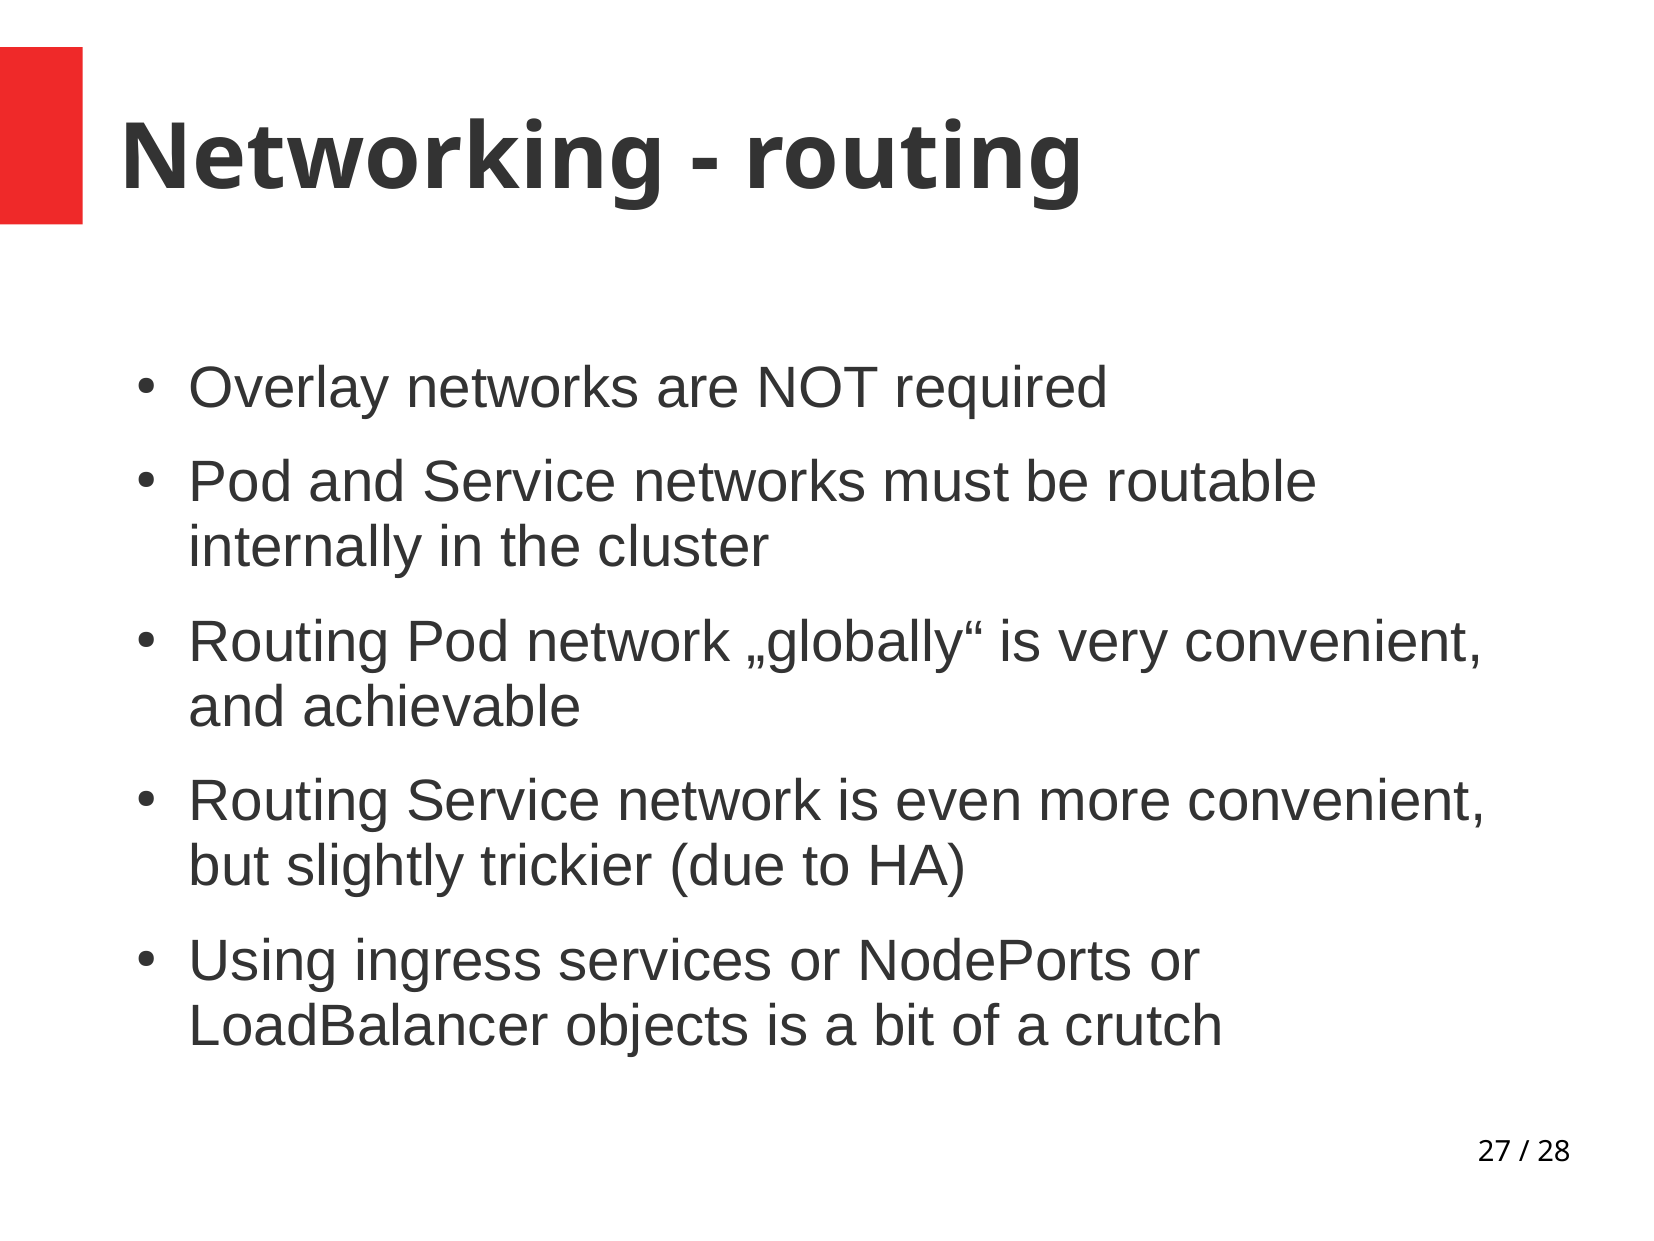

# Networking - routing
Overlay networks are NOT required
Pod and Service networks must be routable internally in the cluster
Routing Pod network „globally“ is very convenient, and achievable
Routing Service network is even more convenient, but slightly trickier (due to HA)
Using ingress services or NodePorts or LoadBalancer objects is a bit of a crutch
27